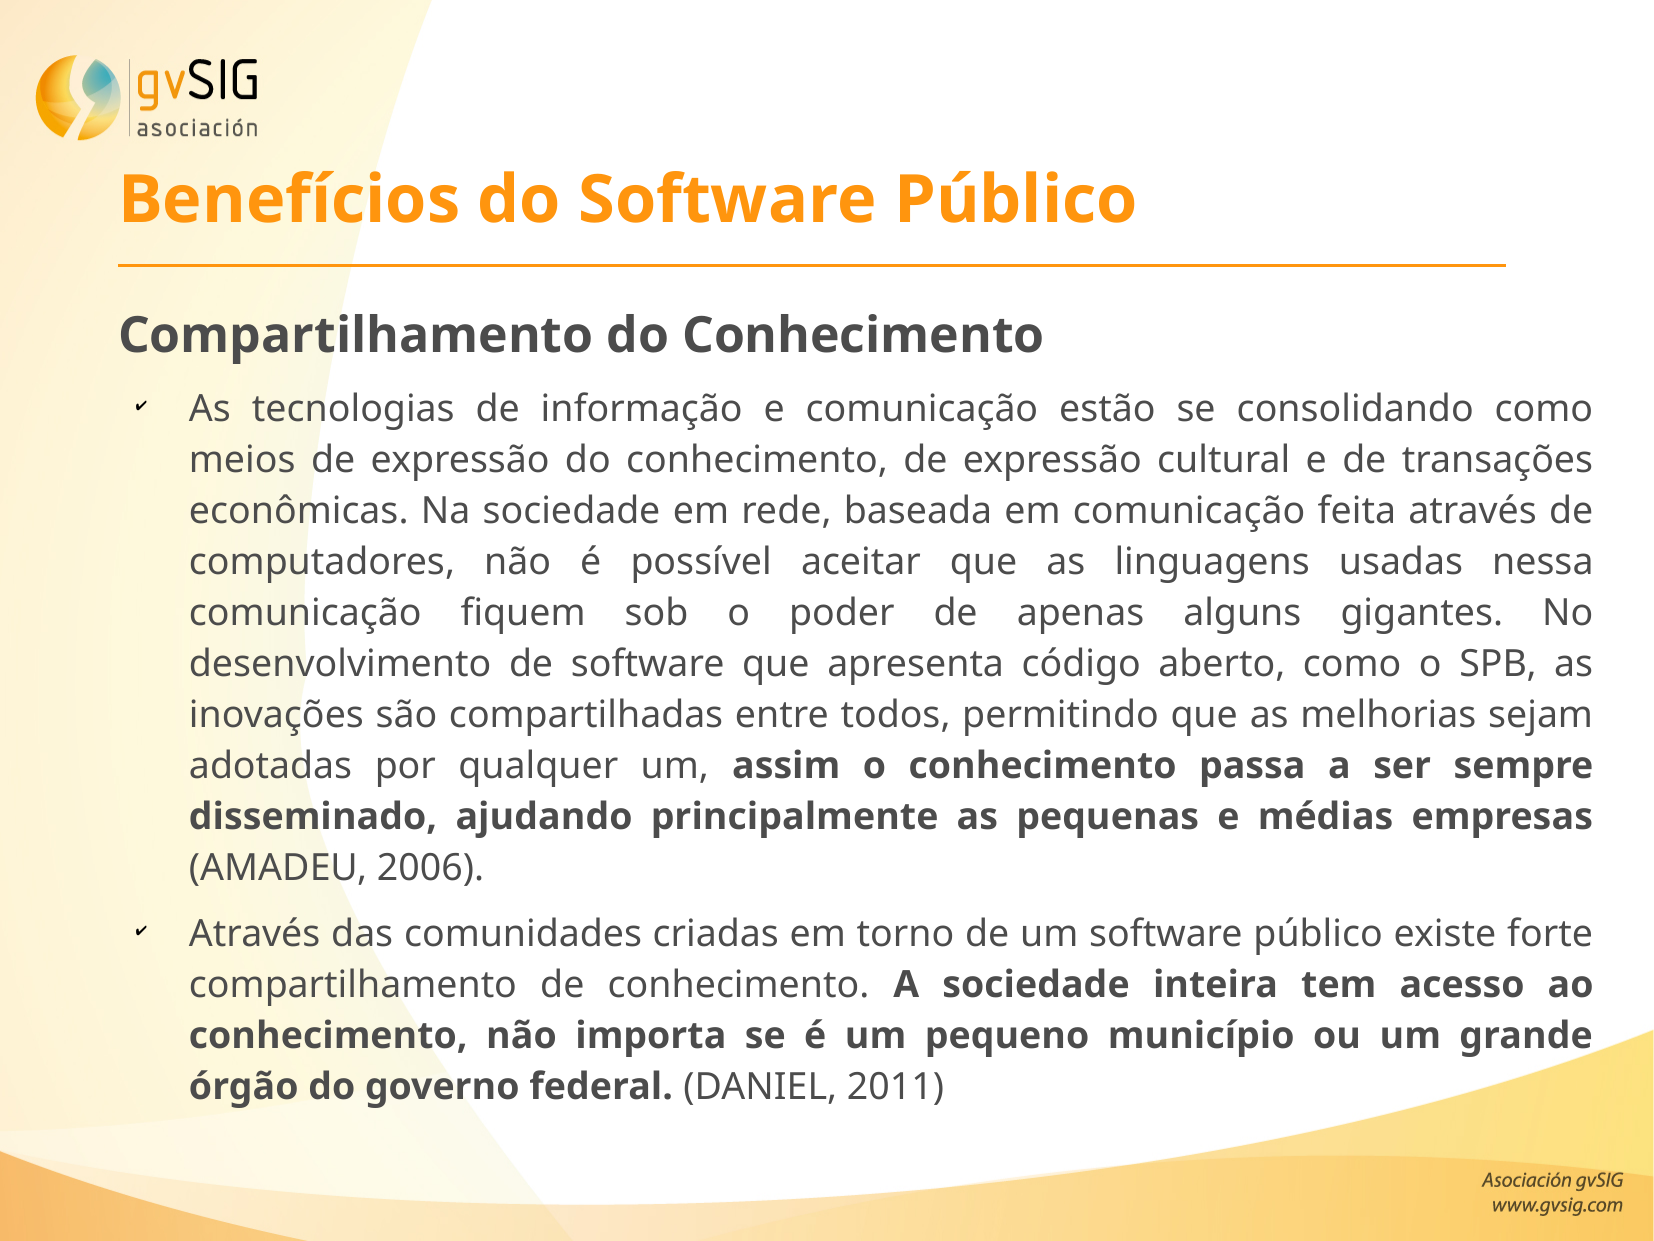

# Benefícios do Software Público
Compartilhamento do Conhecimento
As tecnologias de informação e comunicação estão se consolidando como meios de expressão do conhecimento, de expressão cultural e de transações econômicas. Na sociedade em rede, baseada em comunicação feita através de computadores, não é possível aceitar que as linguagens usadas nessa comunicação fiquem sob o poder de apenas alguns gigantes. No desenvolvimento de software que apresenta código aberto, como o SPB, as inovações são compartilhadas entre todos, permitindo que as melhorias sejam adotadas por qualquer um, assim o conhecimento passa a ser sempre disseminado, ajudando principalmente as pequenas e médias empresas (AMADEU, 2006).
Através das comunidades criadas em torno de um software público existe forte compartilhamento de conhecimento. A sociedade inteira tem acesso ao conhecimento, não importa se é um pequeno município ou um grande órgão do governo federal. (DANIEL, 2011)